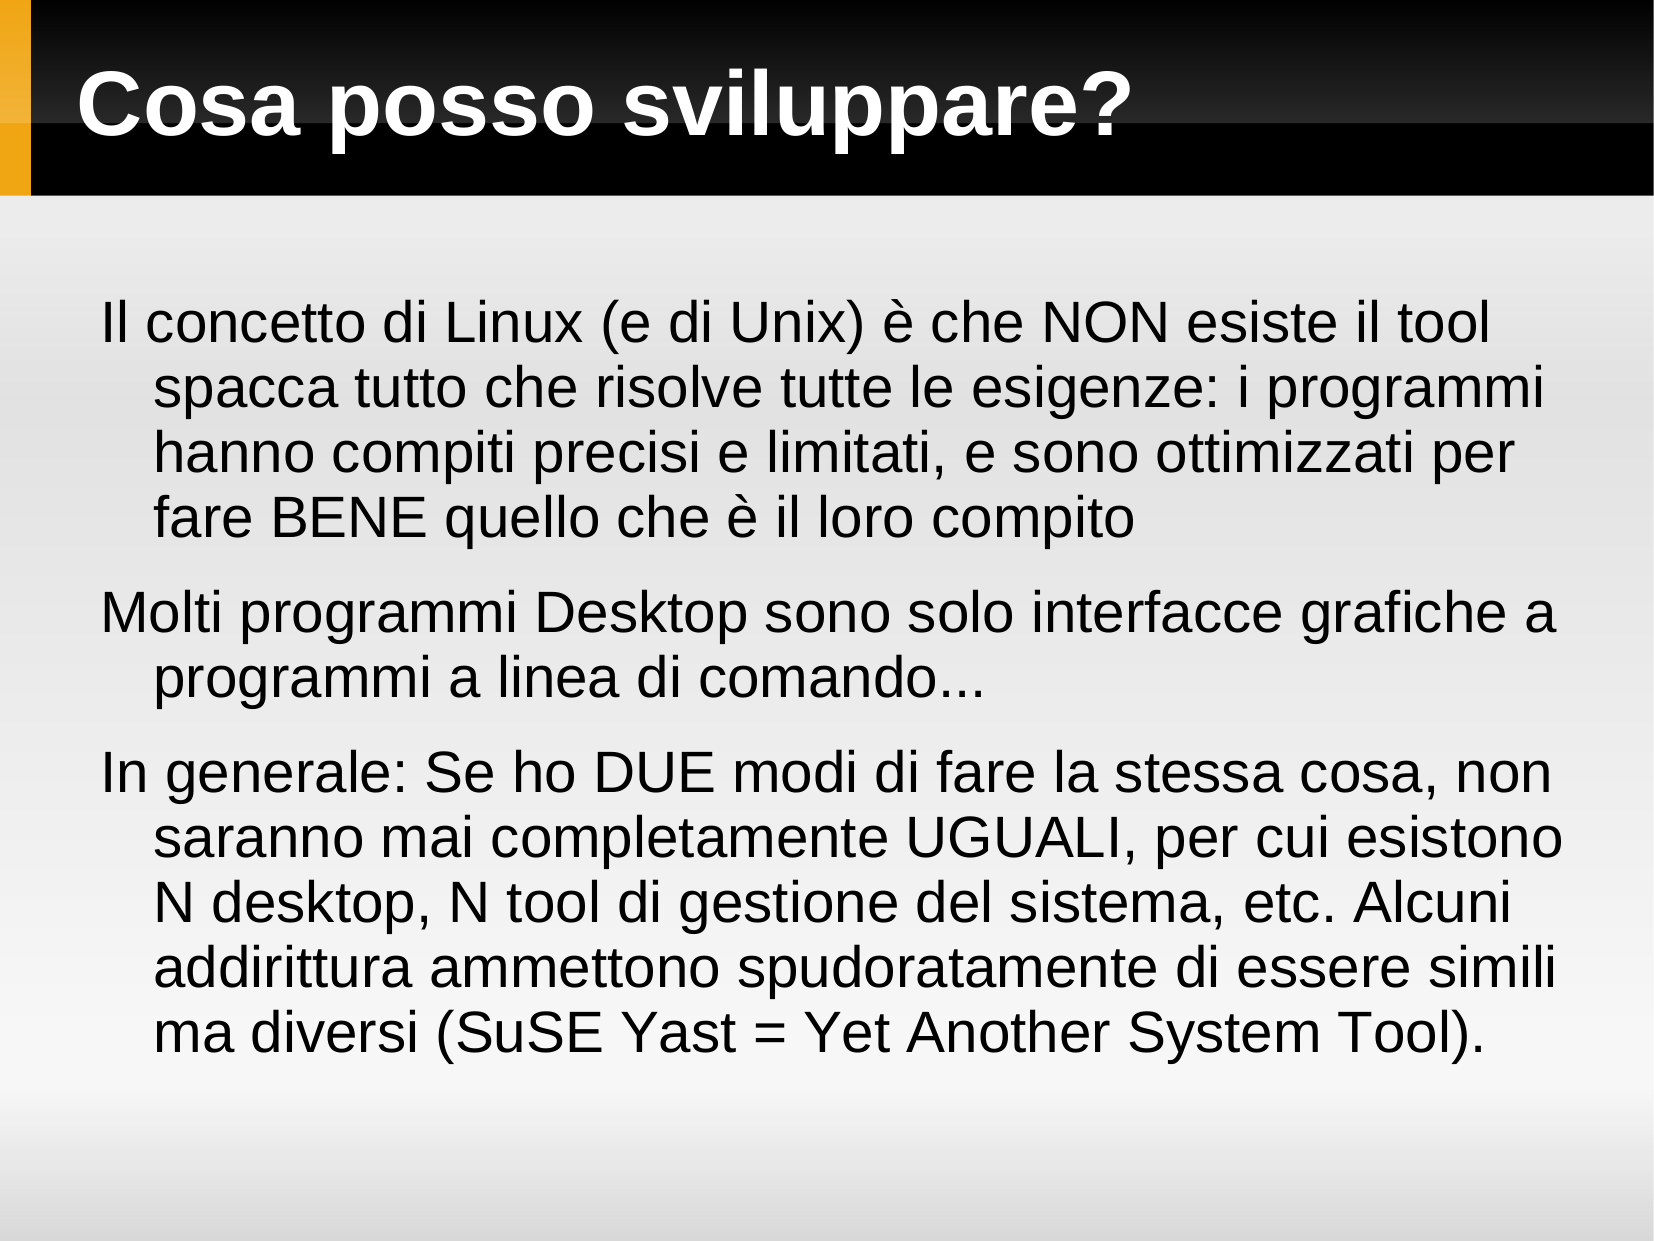

# Cosa posso sviluppare?
Il concetto di Linux (e di Unix) è che NON esiste il tool spacca tutto che risolve tutte le esigenze: i programmi hanno compiti precisi e limitati, e sono ottimizzati per fare BENE quello che è il loro compito
Molti programmi Desktop sono solo interfacce grafiche a programmi a linea di comando...
In generale: Se ho DUE modi di fare la stessa cosa, non saranno mai completamente UGUALI, per cui esistono N desktop, N tool di gestione del sistema, etc. Alcuni addirittura ammettono spudoratamente di essere simili ma diversi (SuSE Yast = Yet Another System Tool).